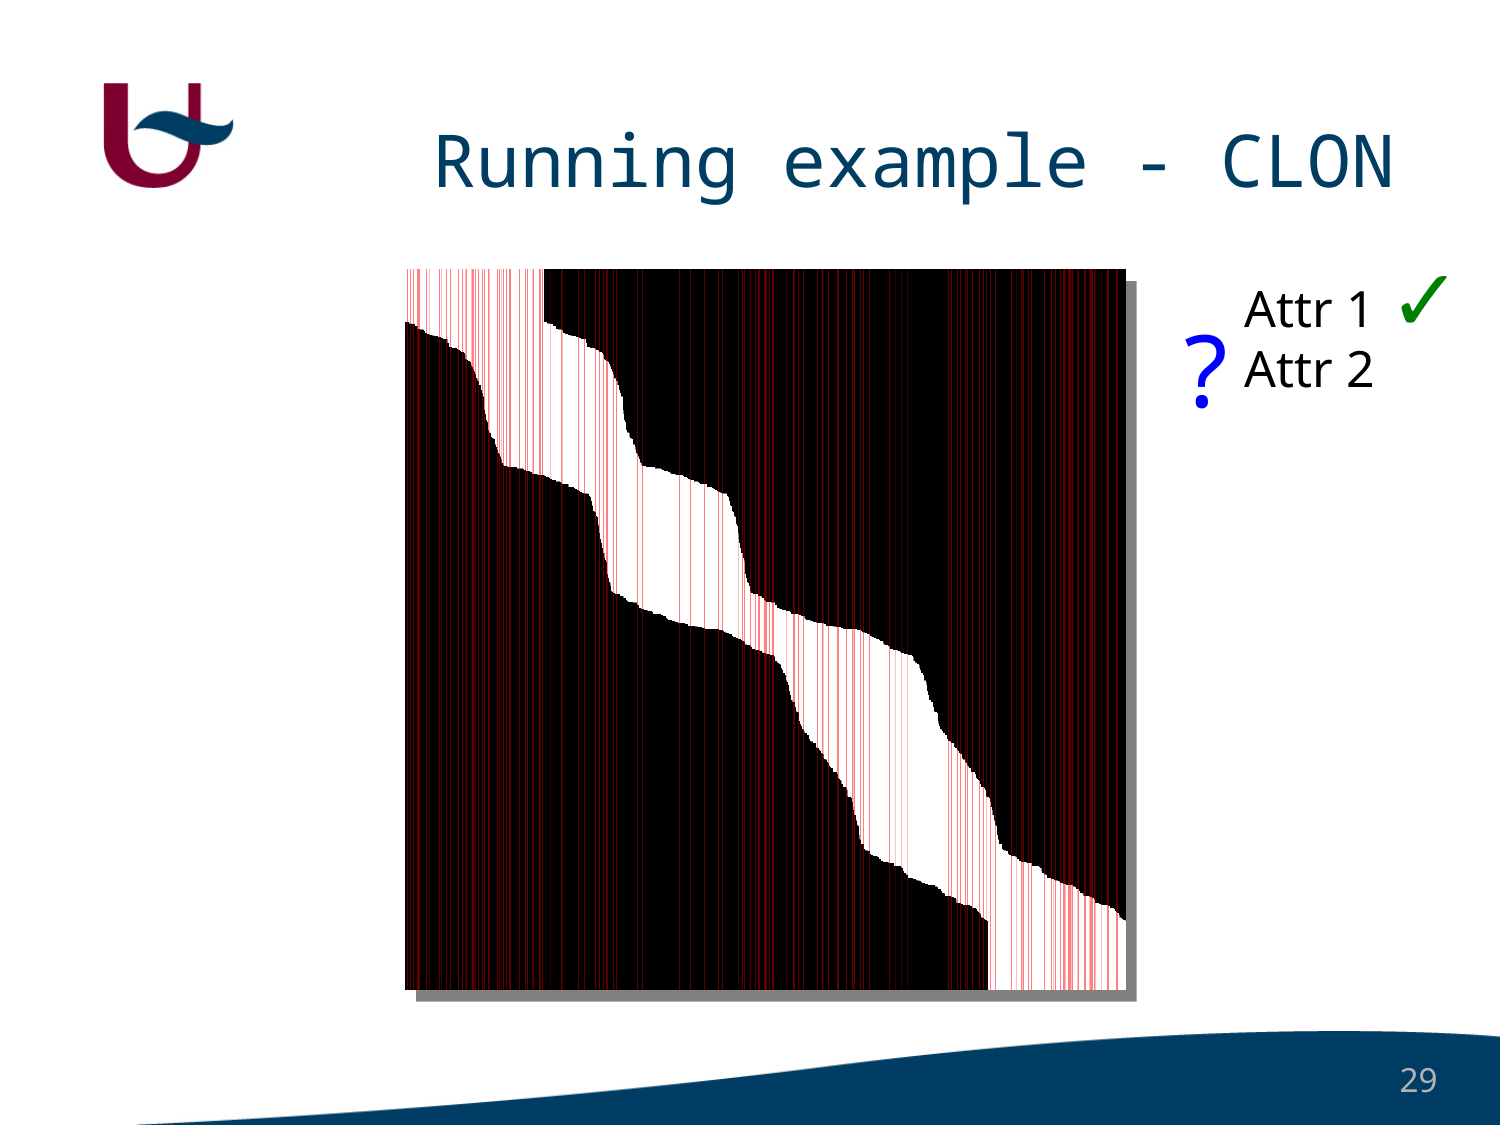

# Running example - CLON
✓
Attr 1
Attr 2
?